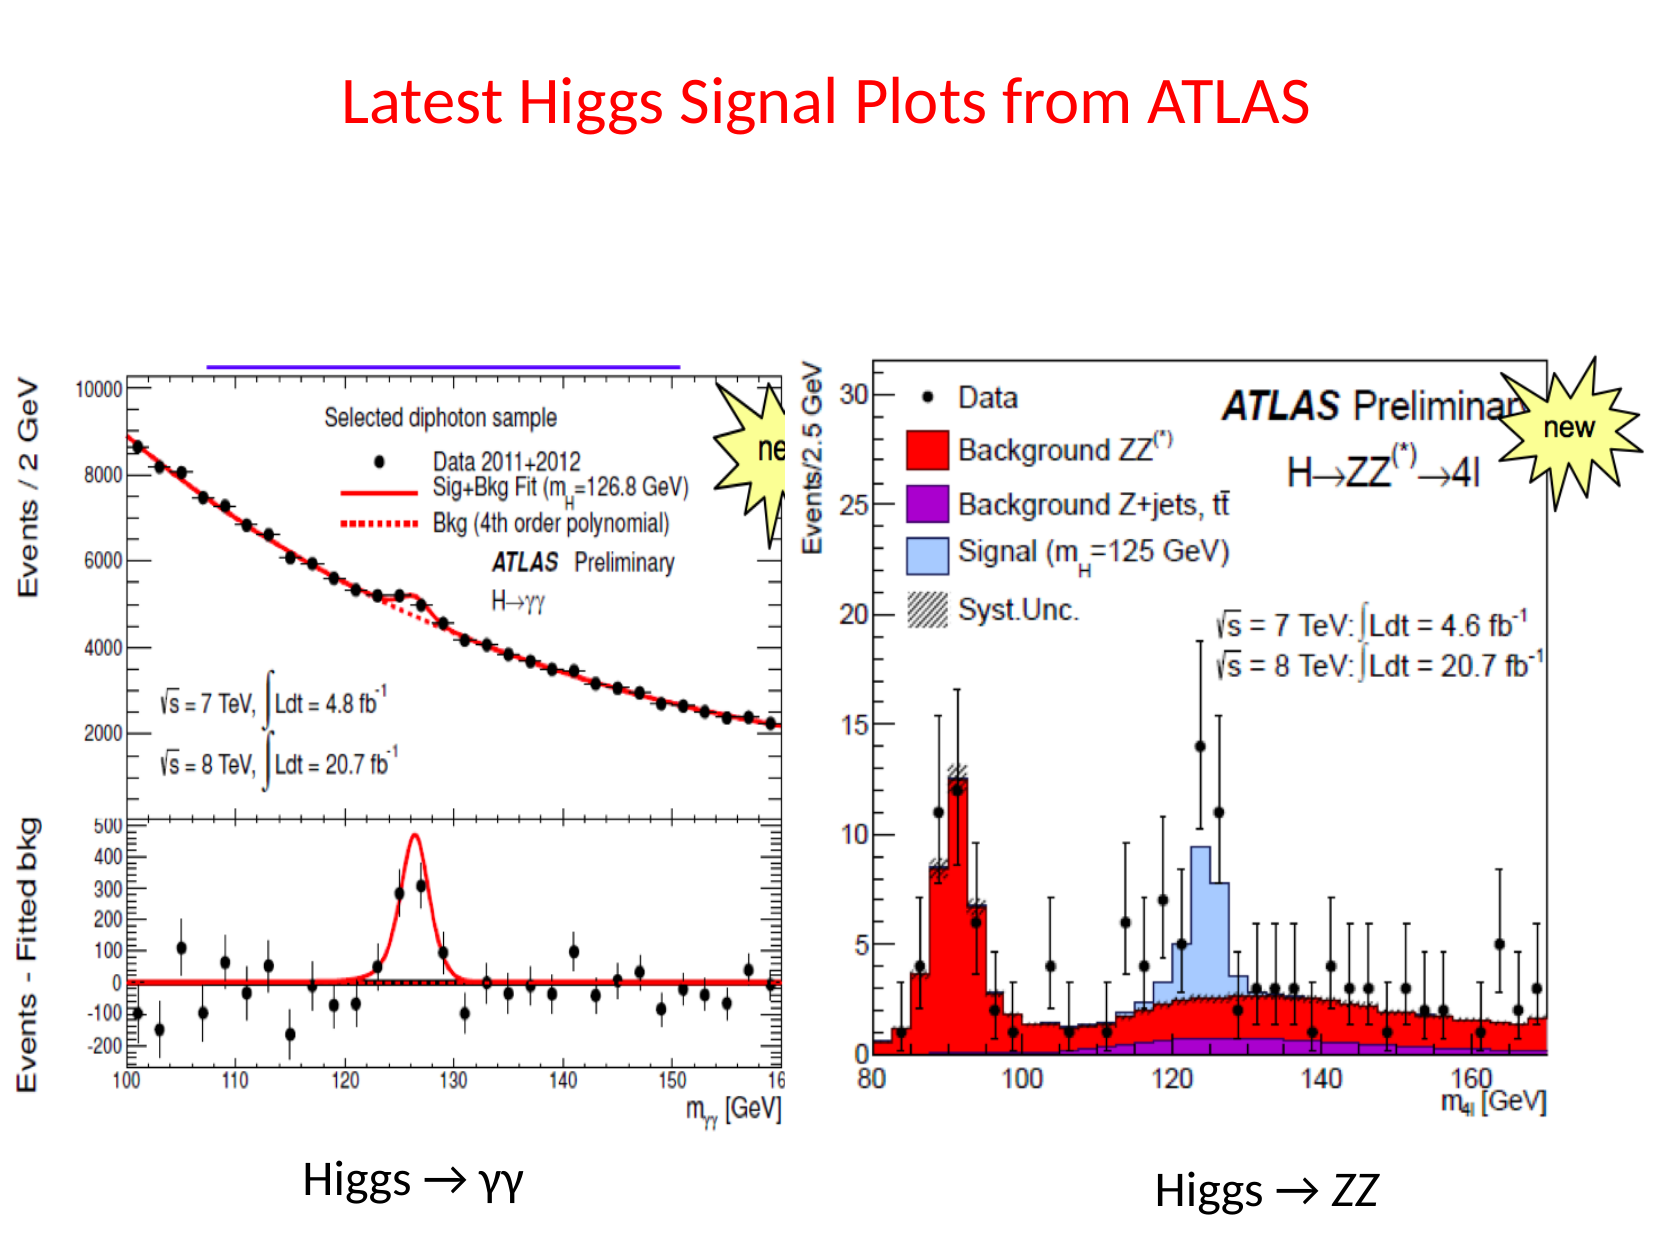

# Latest Higgs Signal Plots from ATLAS
Higgs → γγ
Higgs → ZZ